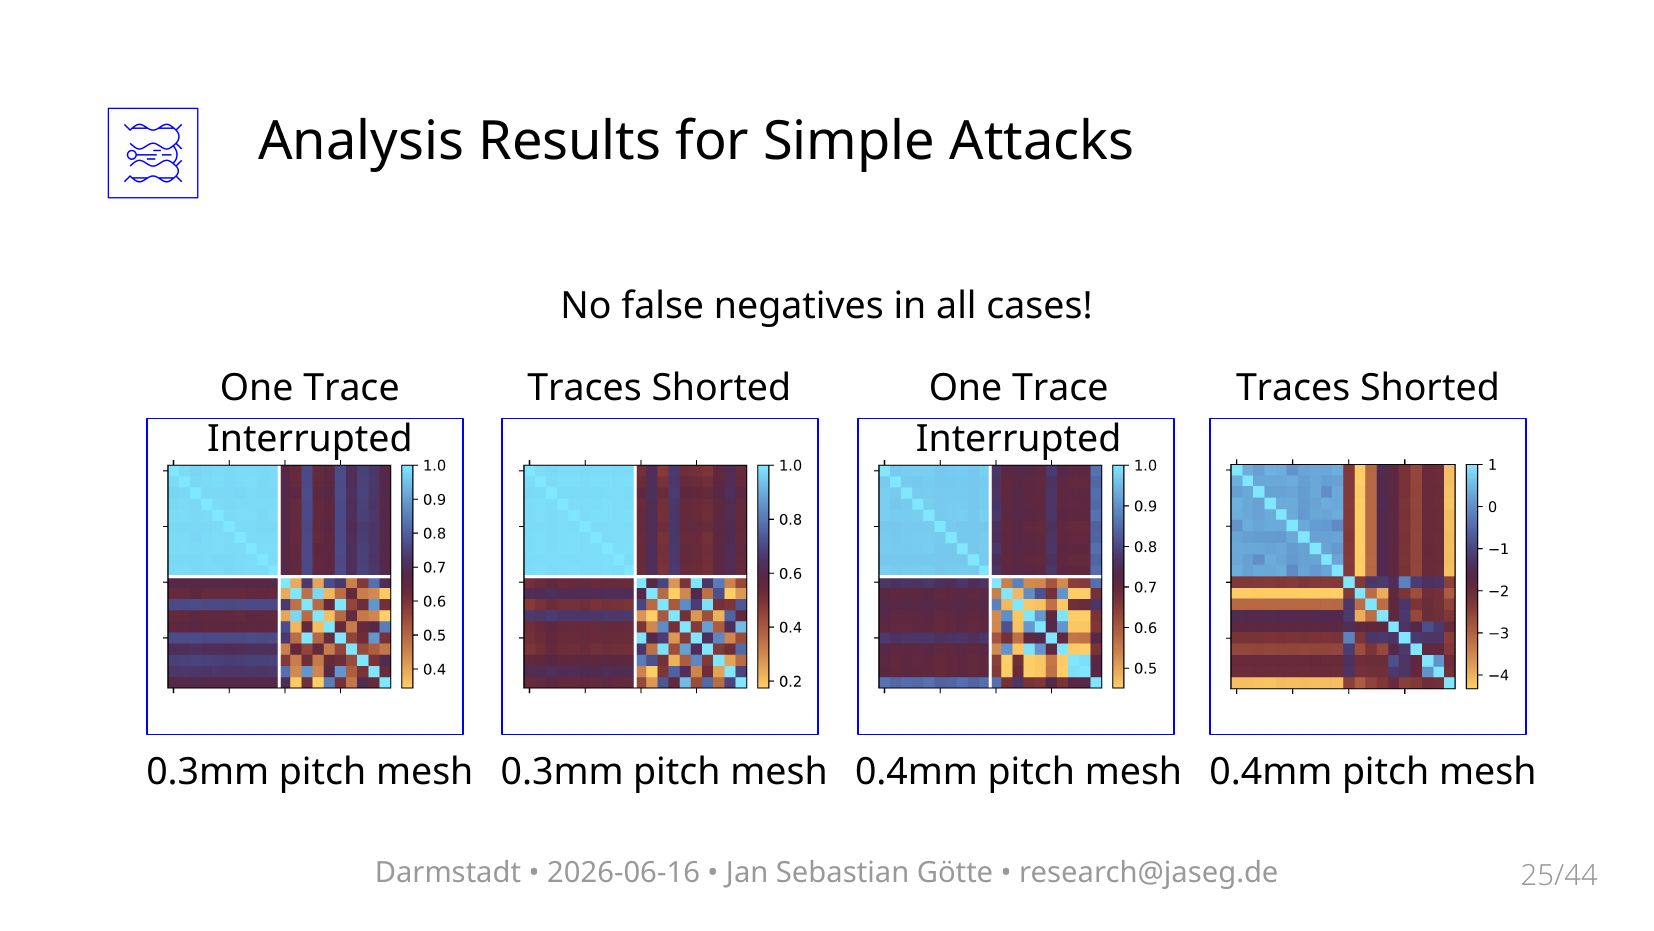

Analysis Results for Simple Attacks
No false negatives in all cases!
One Trace Interrupted
Traces Shorted
One Trace Interrupted
Traces Shorted
0.3mm pitch mesh
0.3mm pitch mesh
0.4mm pitch mesh
0.4mm pitch mesh